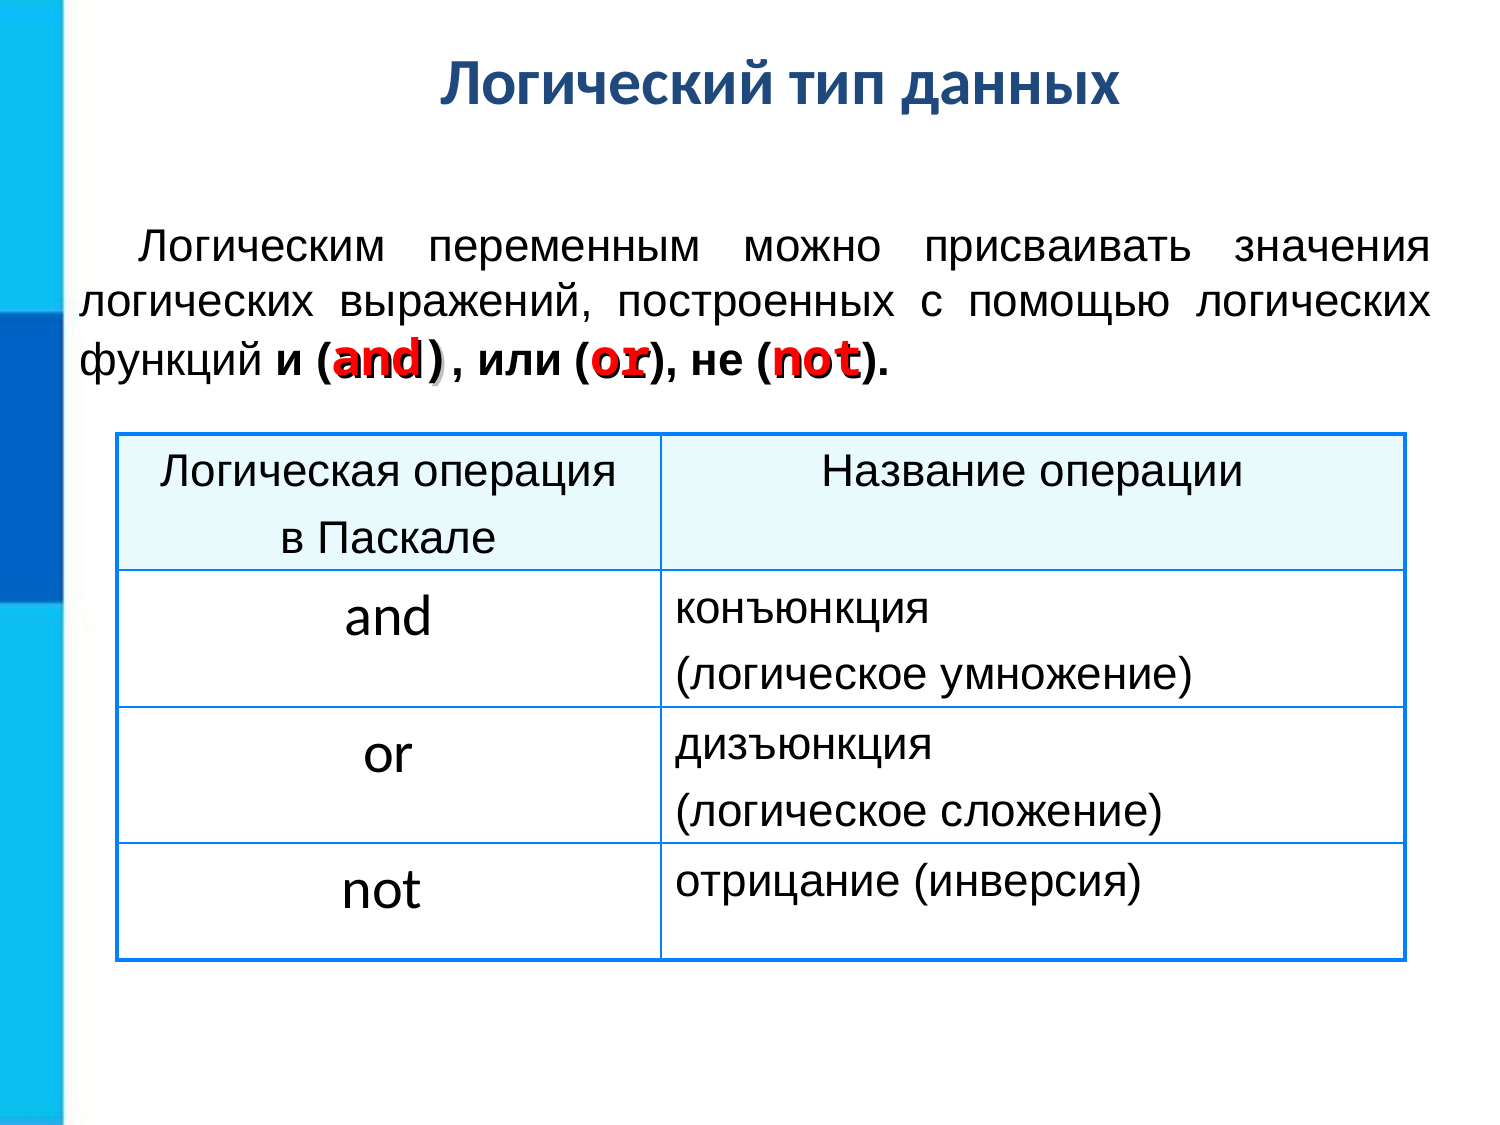

Логический тип данных
Логическим переменным можно присваивать значения логических выражений, построенных с помощью логических функций и (and), или (or), не (not).
| Логическая операция в Паскале | Название операции |
| --- | --- |
| and | конъюнкция (логическое умножение) |
| or | дизъюнкция (логическое сложение) |
| not | отрицание (инверсия) |